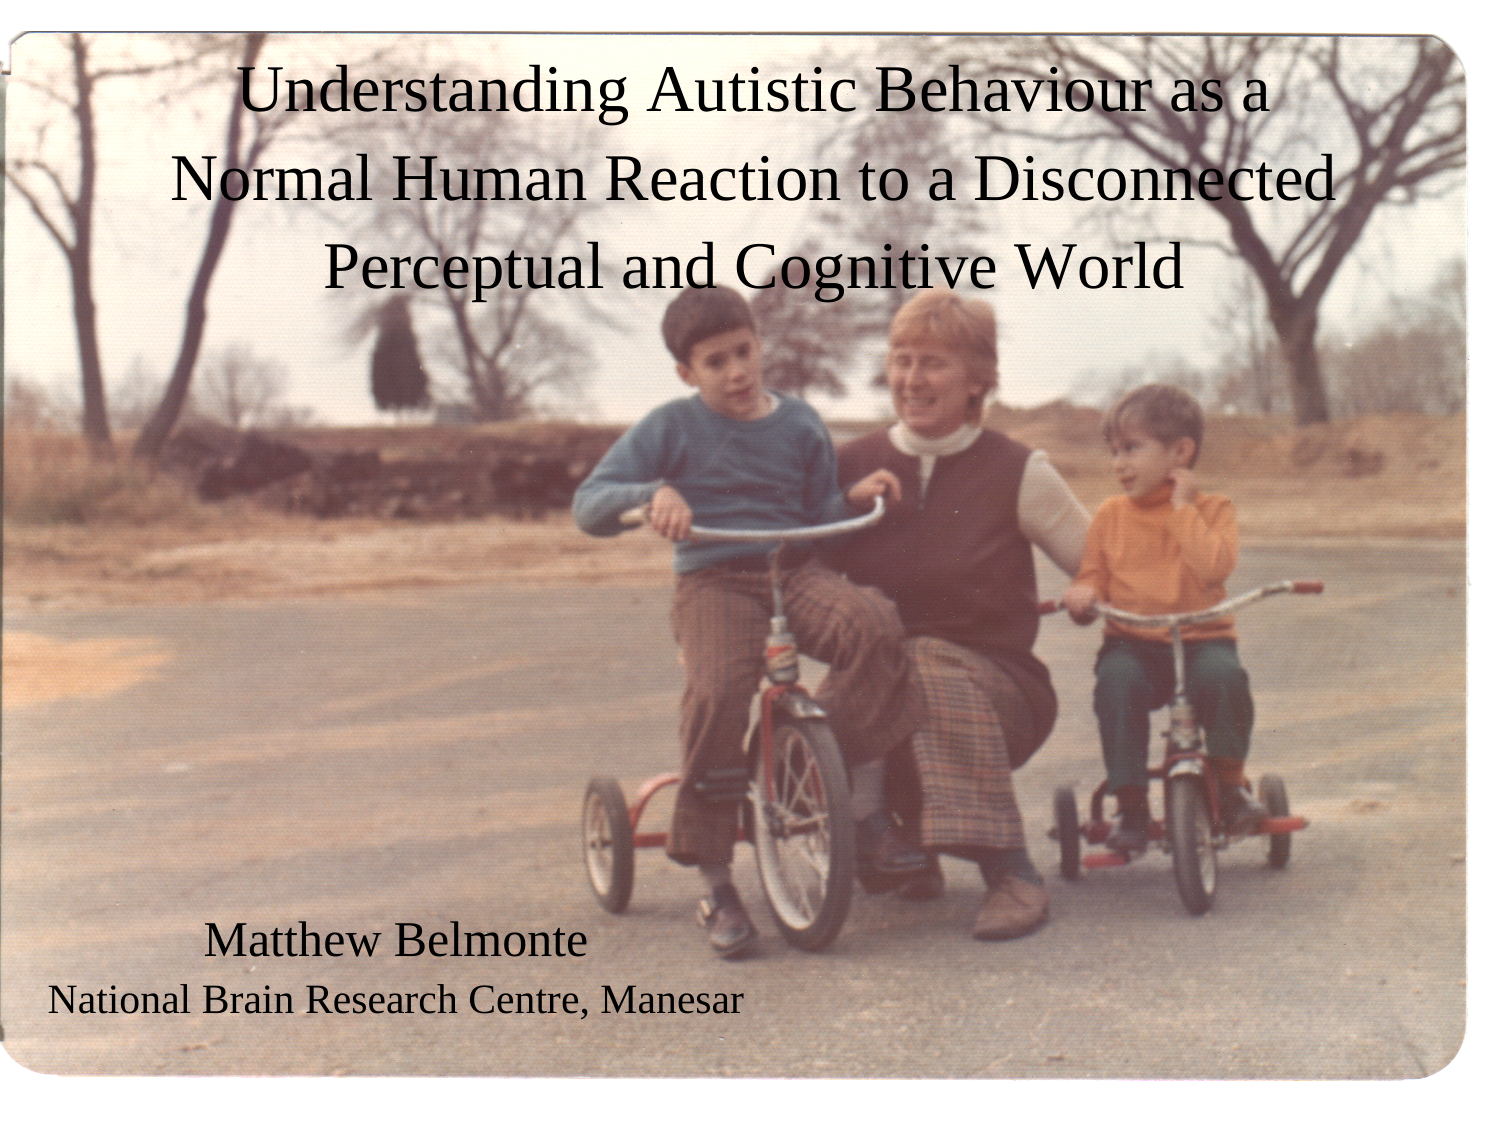

# Understanding Autistic Behaviour as a Normal Human Reaction to a Disconnected Perceptual and Cognitive World
Matthew Belmonte
National Brain Research Centre, Manesar